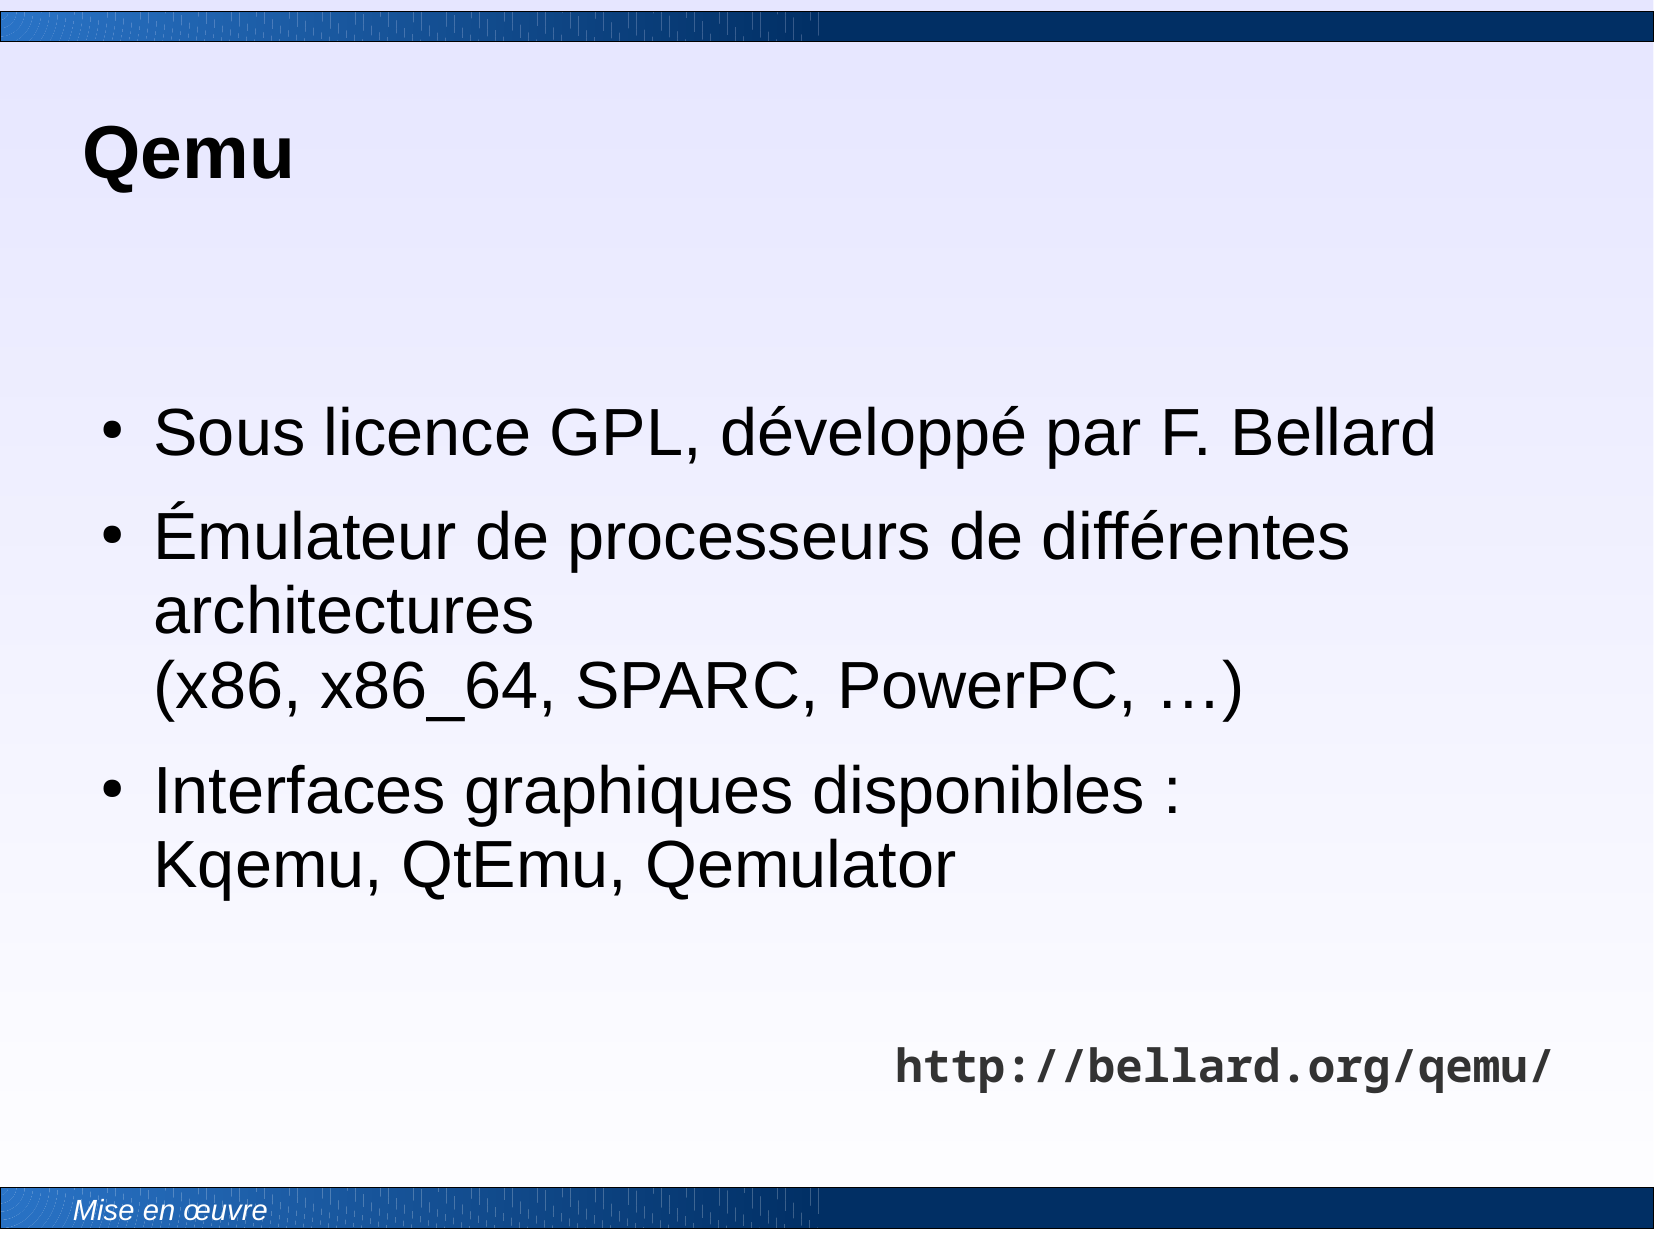

# Qemu
Sous licence GPL, développé par F. Bellard
Émulateur de processeurs de différentes architectures
(x86, x86_64, SPARC, PowerPC, …)
Interfaces graphiques disponibles :
Kqemu, QtEmu, Qemulator
http://bellard.org/qemu/
Mise en œuvre